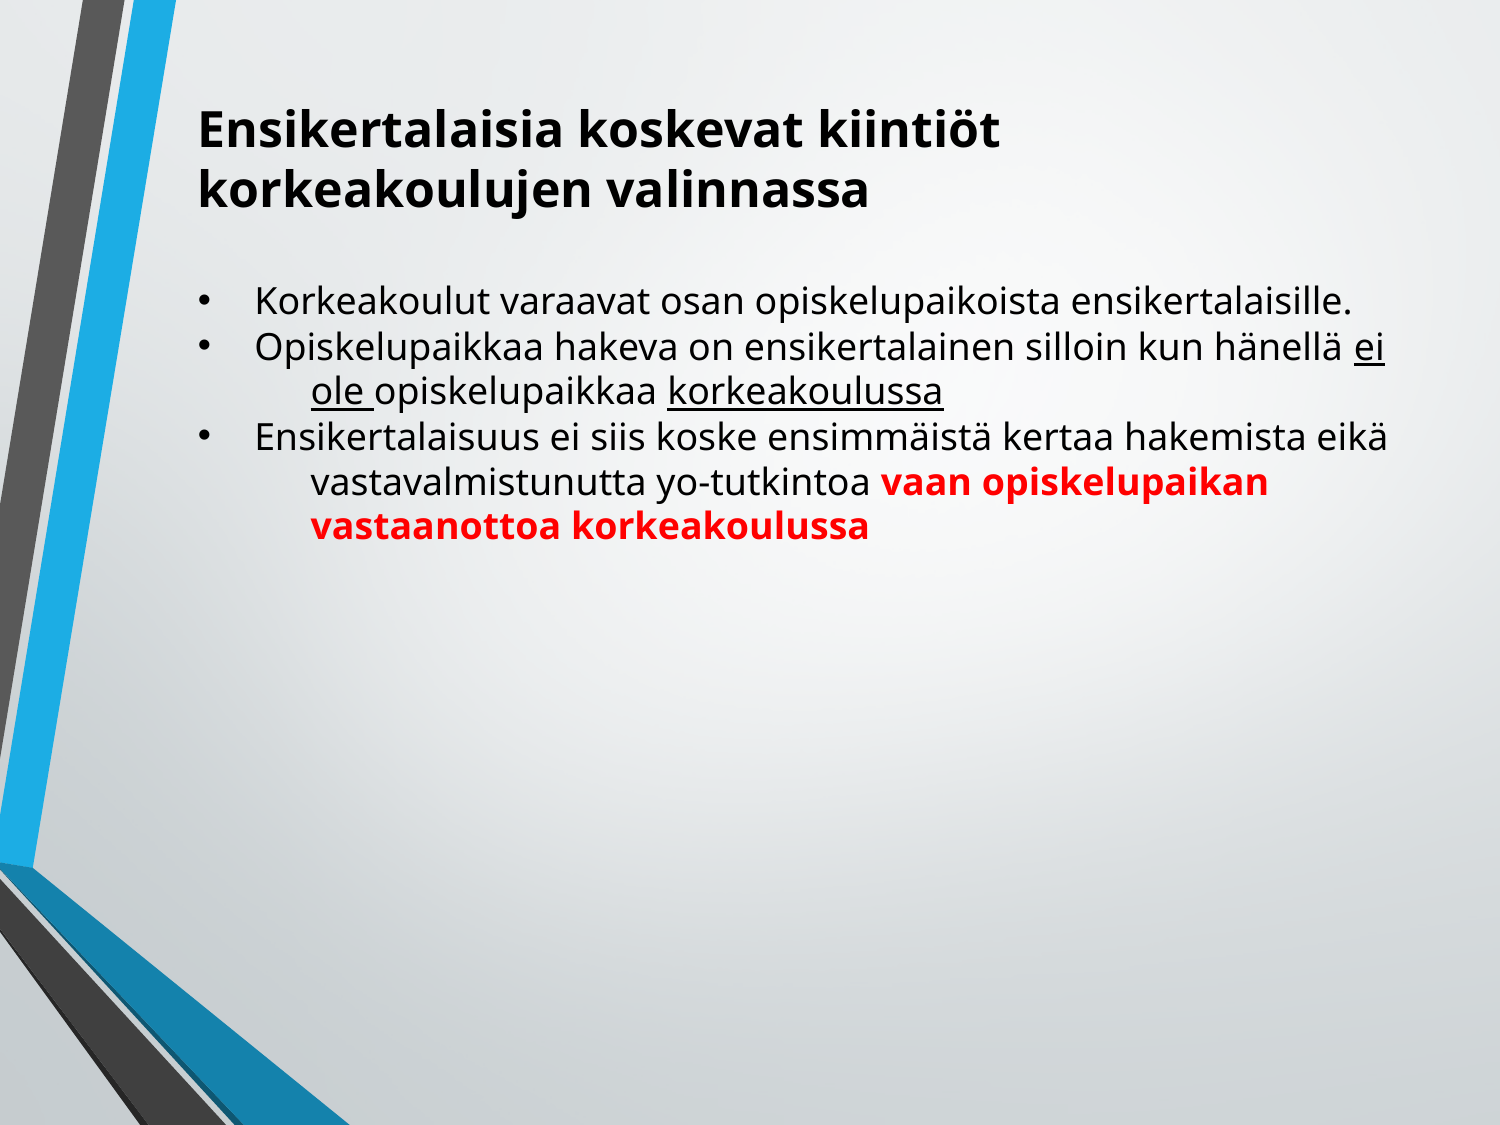

Ensikertalaisia koskevat kiintiöt korkeakoulujen valinnassa
Korkeakoulut varaavat osan opiskelupaikoista ensikertalaisille.
Opiskelupaikkaa hakeva on ensikertalainen silloin kun hänellä ei ole opiskelupaikkaa korkeakoulussa
Ensikertalaisuus ei siis koske ensimmäistä kertaa hakemista eikä vastavalmistunutta yo-tutkintoa vaan opiskelupaikan vastaanottoa korkeakoulussa